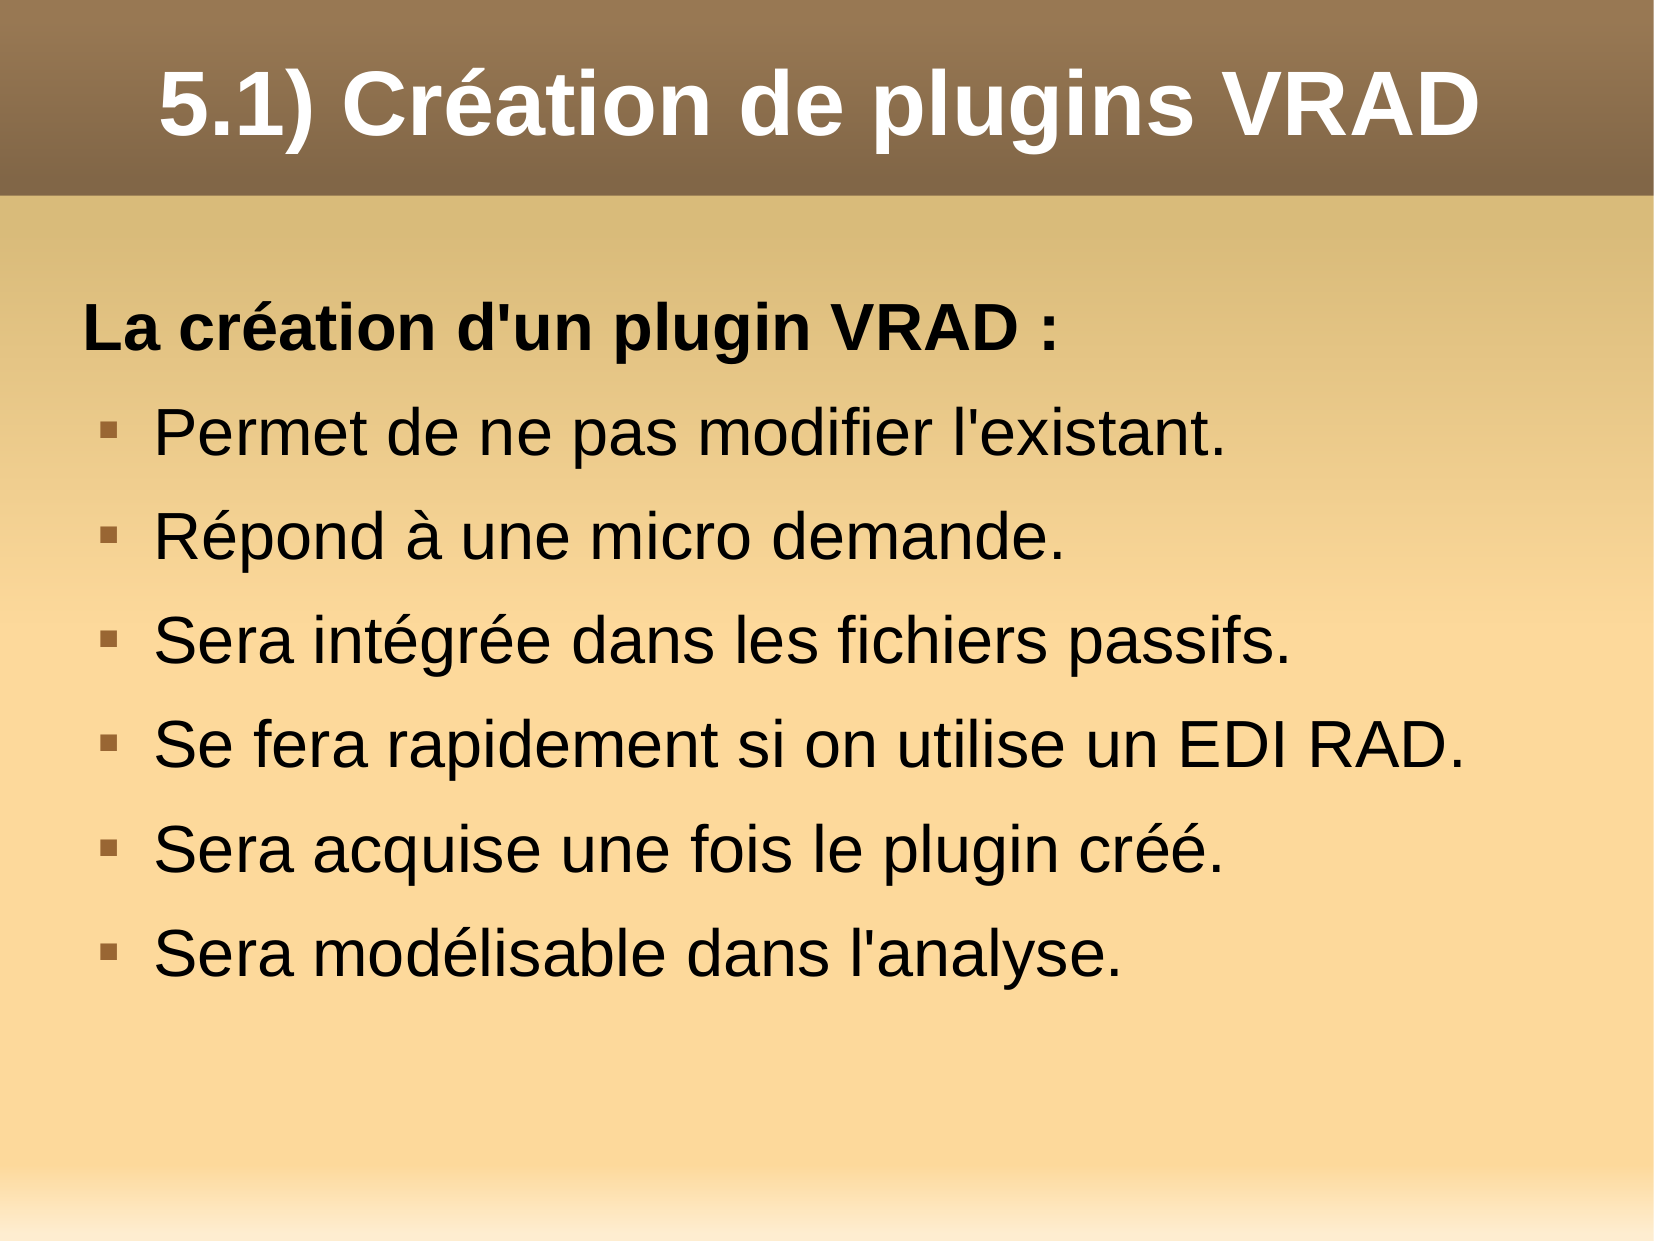

# 5.1) Création de plugins VRAD
La création d'un plugin VRAD :
Permet de ne pas modifier l'existant.
Répond à une micro demande.
Sera intégrée dans les fichiers passifs.
Se fera rapidement si on utilise un EDI RAD.
Sera acquise une fois le plugin créé.
Sera modélisable dans l'analyse.